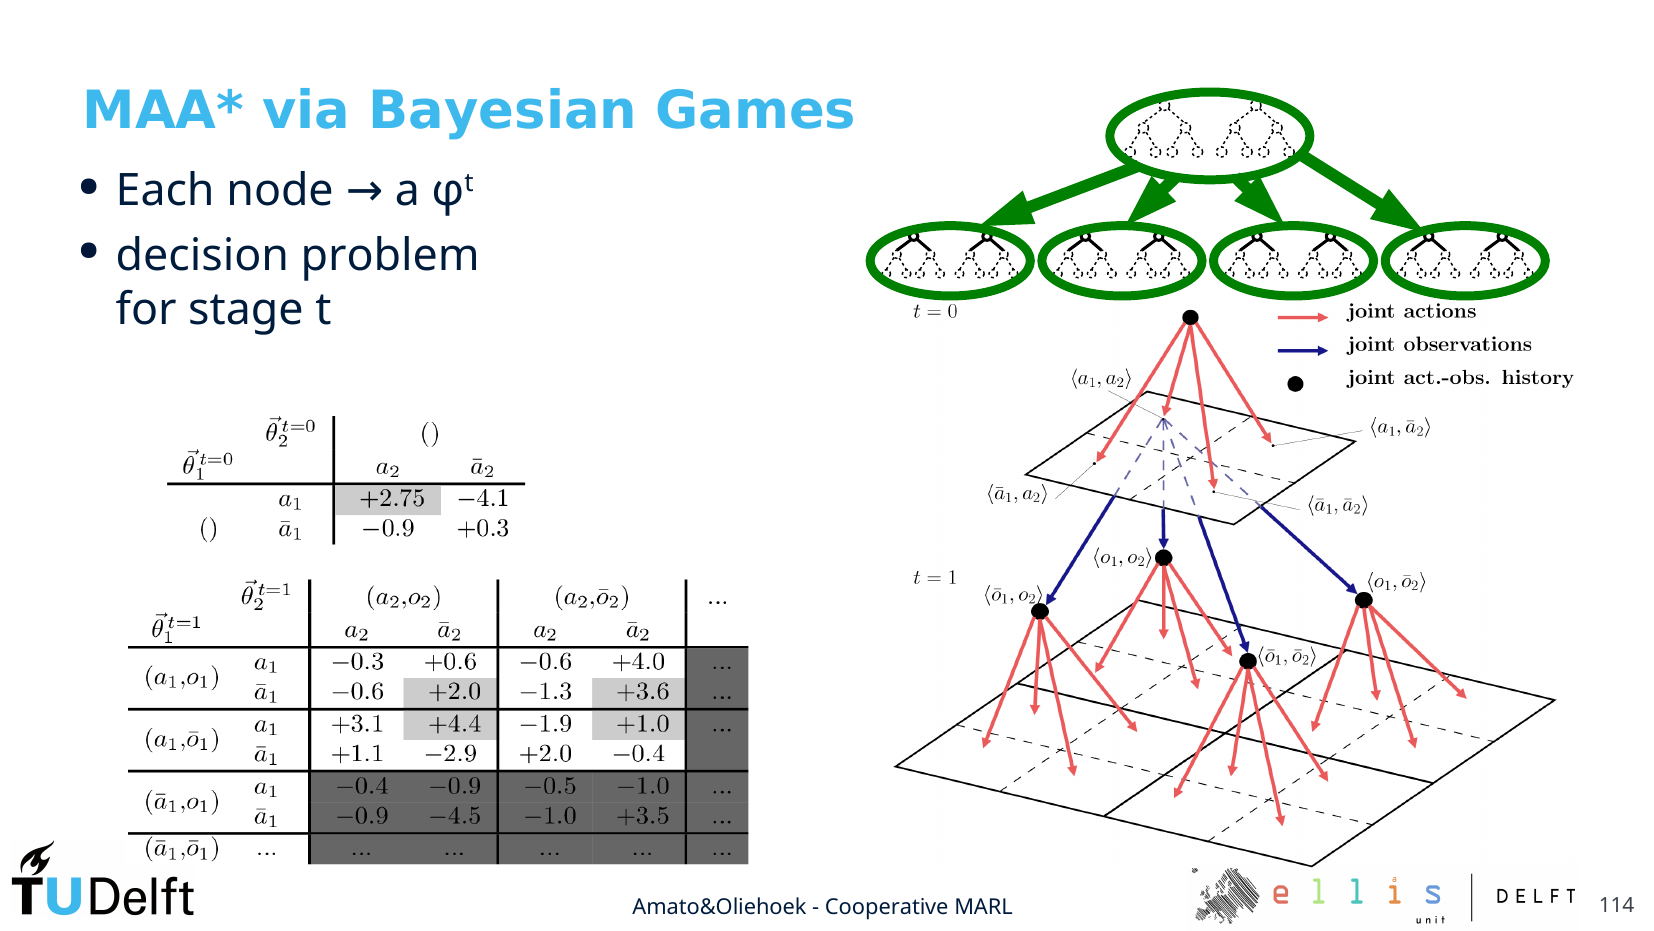

# MAA* via Bayesian Games
Each node → a φt
decision problem
for stage t
Amato&Oliehoek - Cooperative MARL